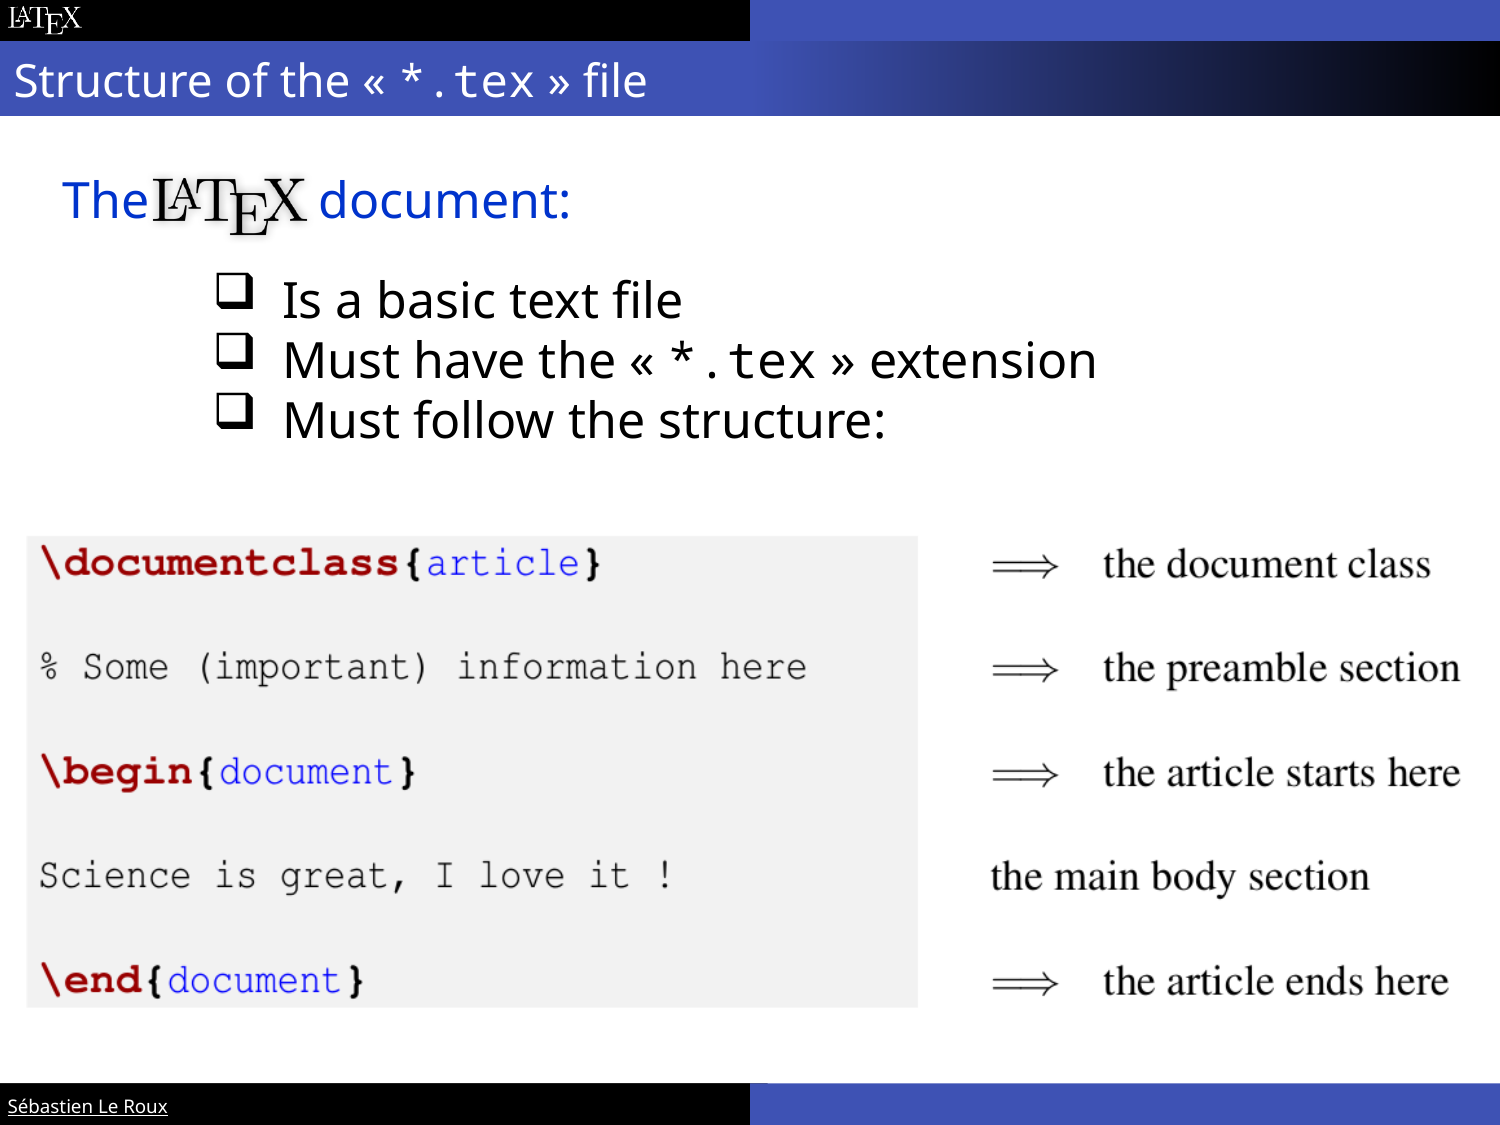

# Structure of the « *.tex » file
The document:
 Is a basic text file
 Must have the « *.tex » extension
 Must follow the structure: